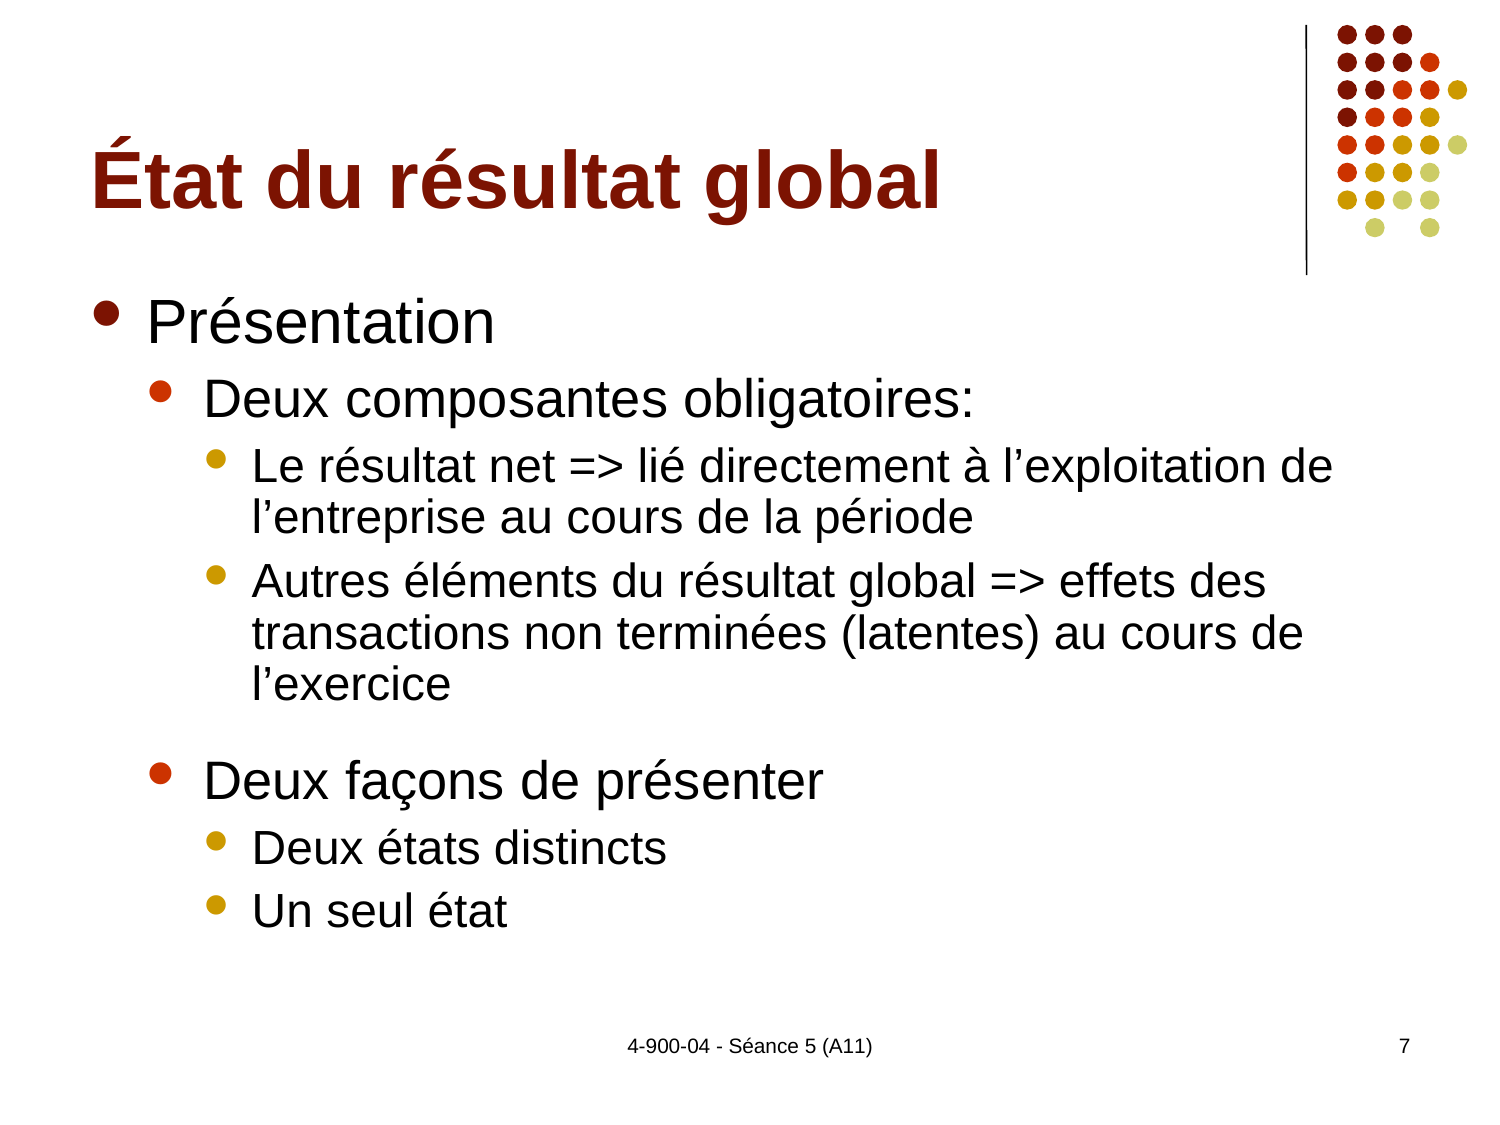

État du résultat global
Présentation
Deux composantes obligatoires:
Le résultat net => lié directement à l’exploitation de l’entreprise au cours de la période
Autres éléments du résultat global => effets des transactions non terminées (latentes) au cours de l’exercice
Deux façons de présenter
Deux états distincts
Un seul état
4-900-04 - Séance 5 (A11)